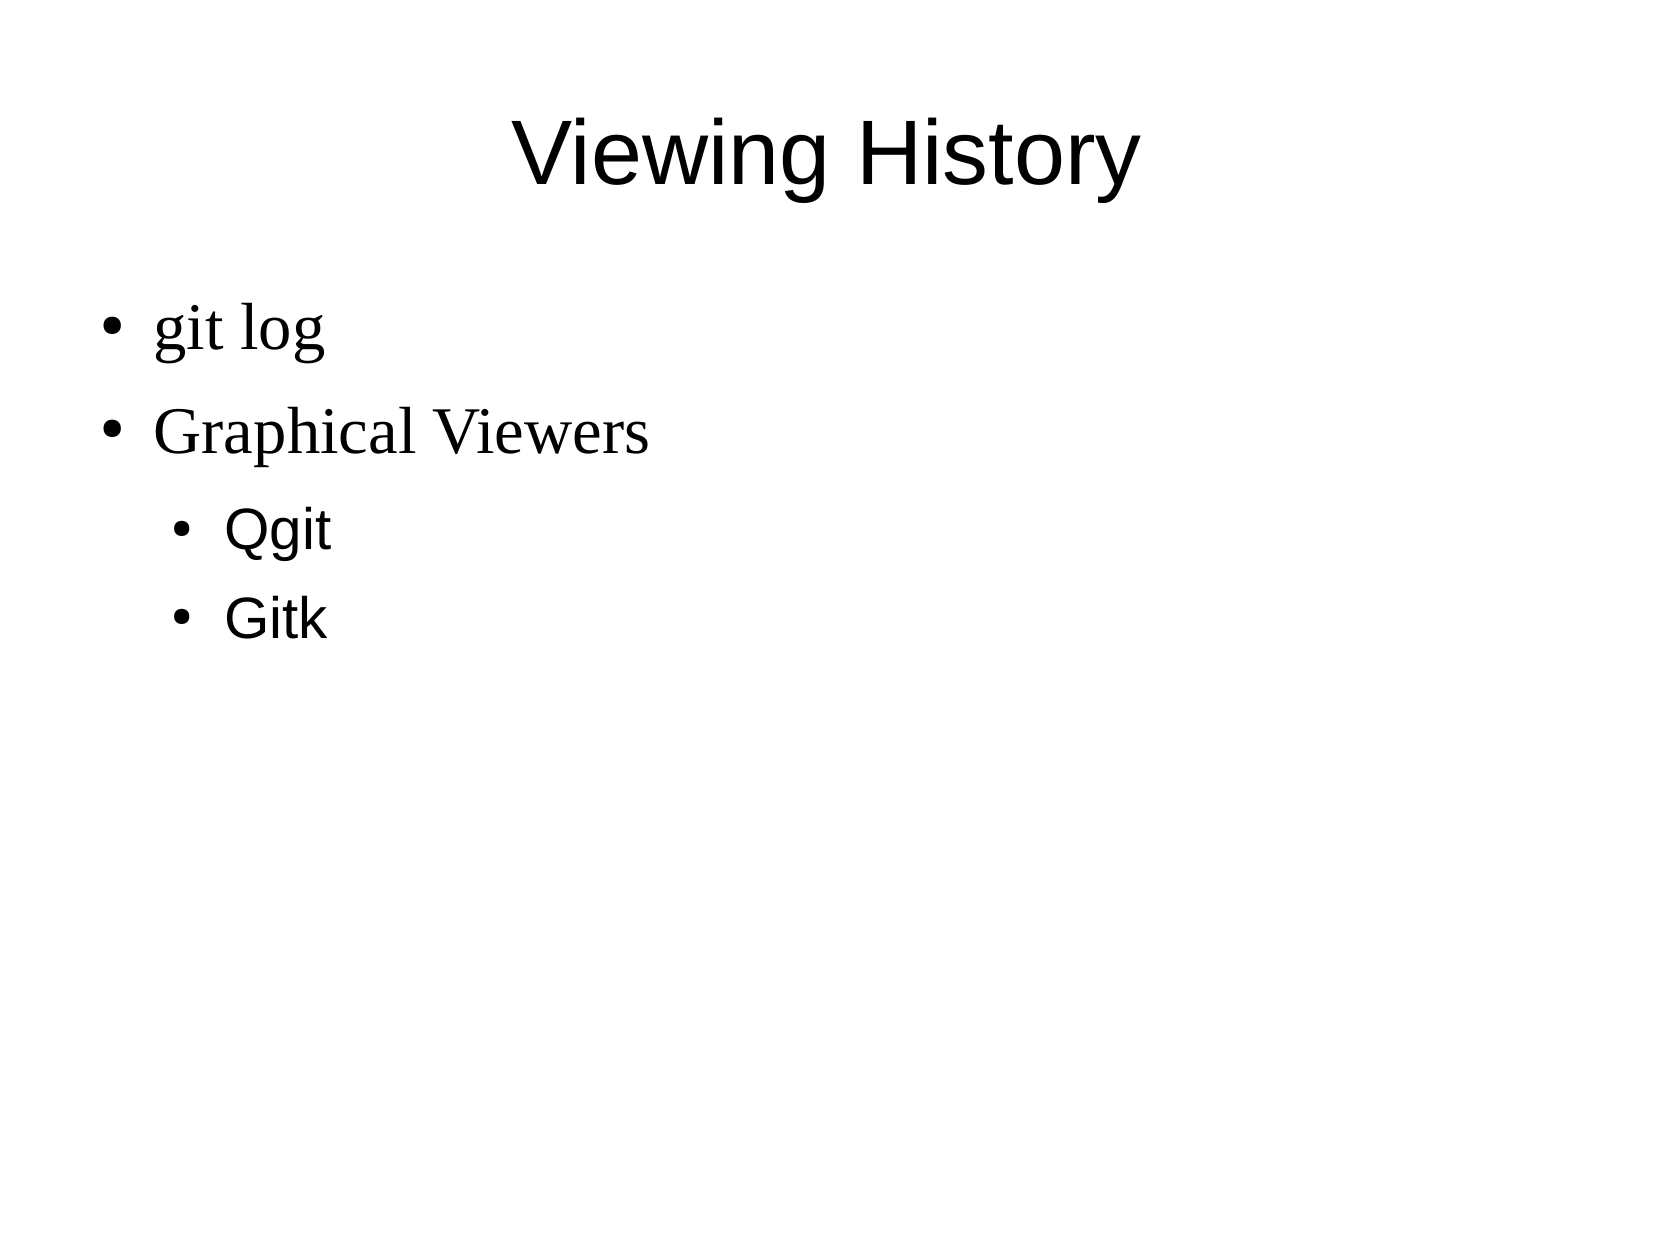

# Viewing History
git log
Graphical Viewers
Qgit
Gitk